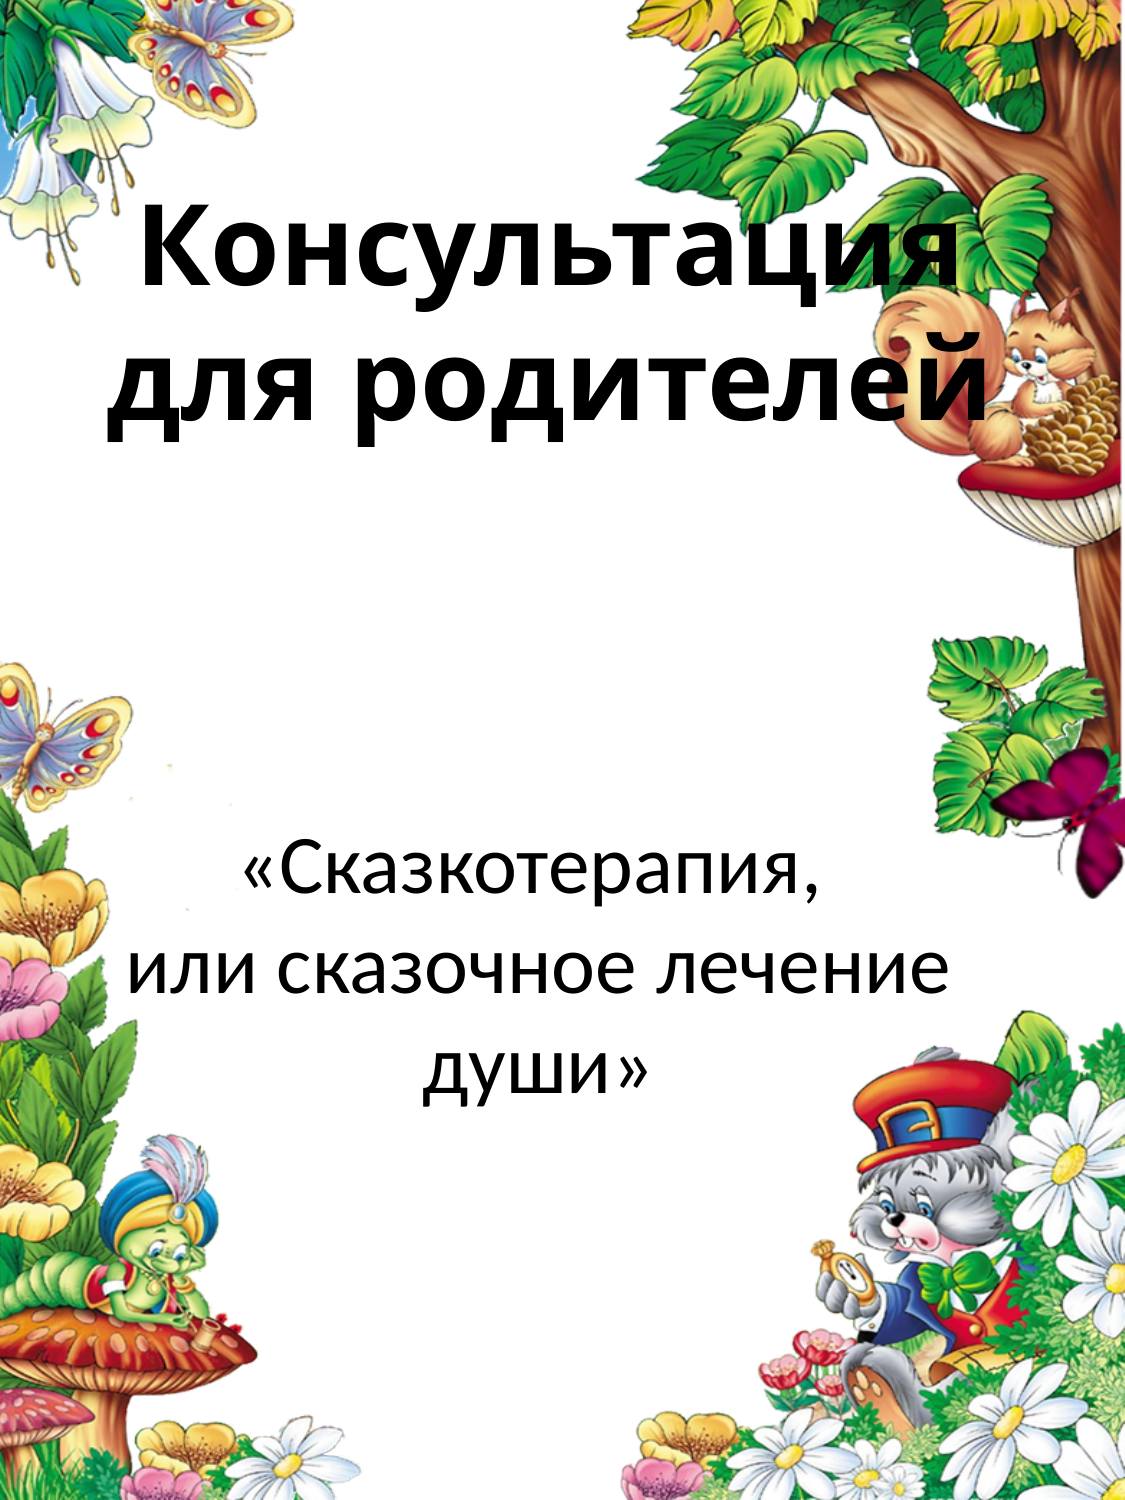

# Консультация для родителей
«Сказкотерапия,
или сказочное лечение души»